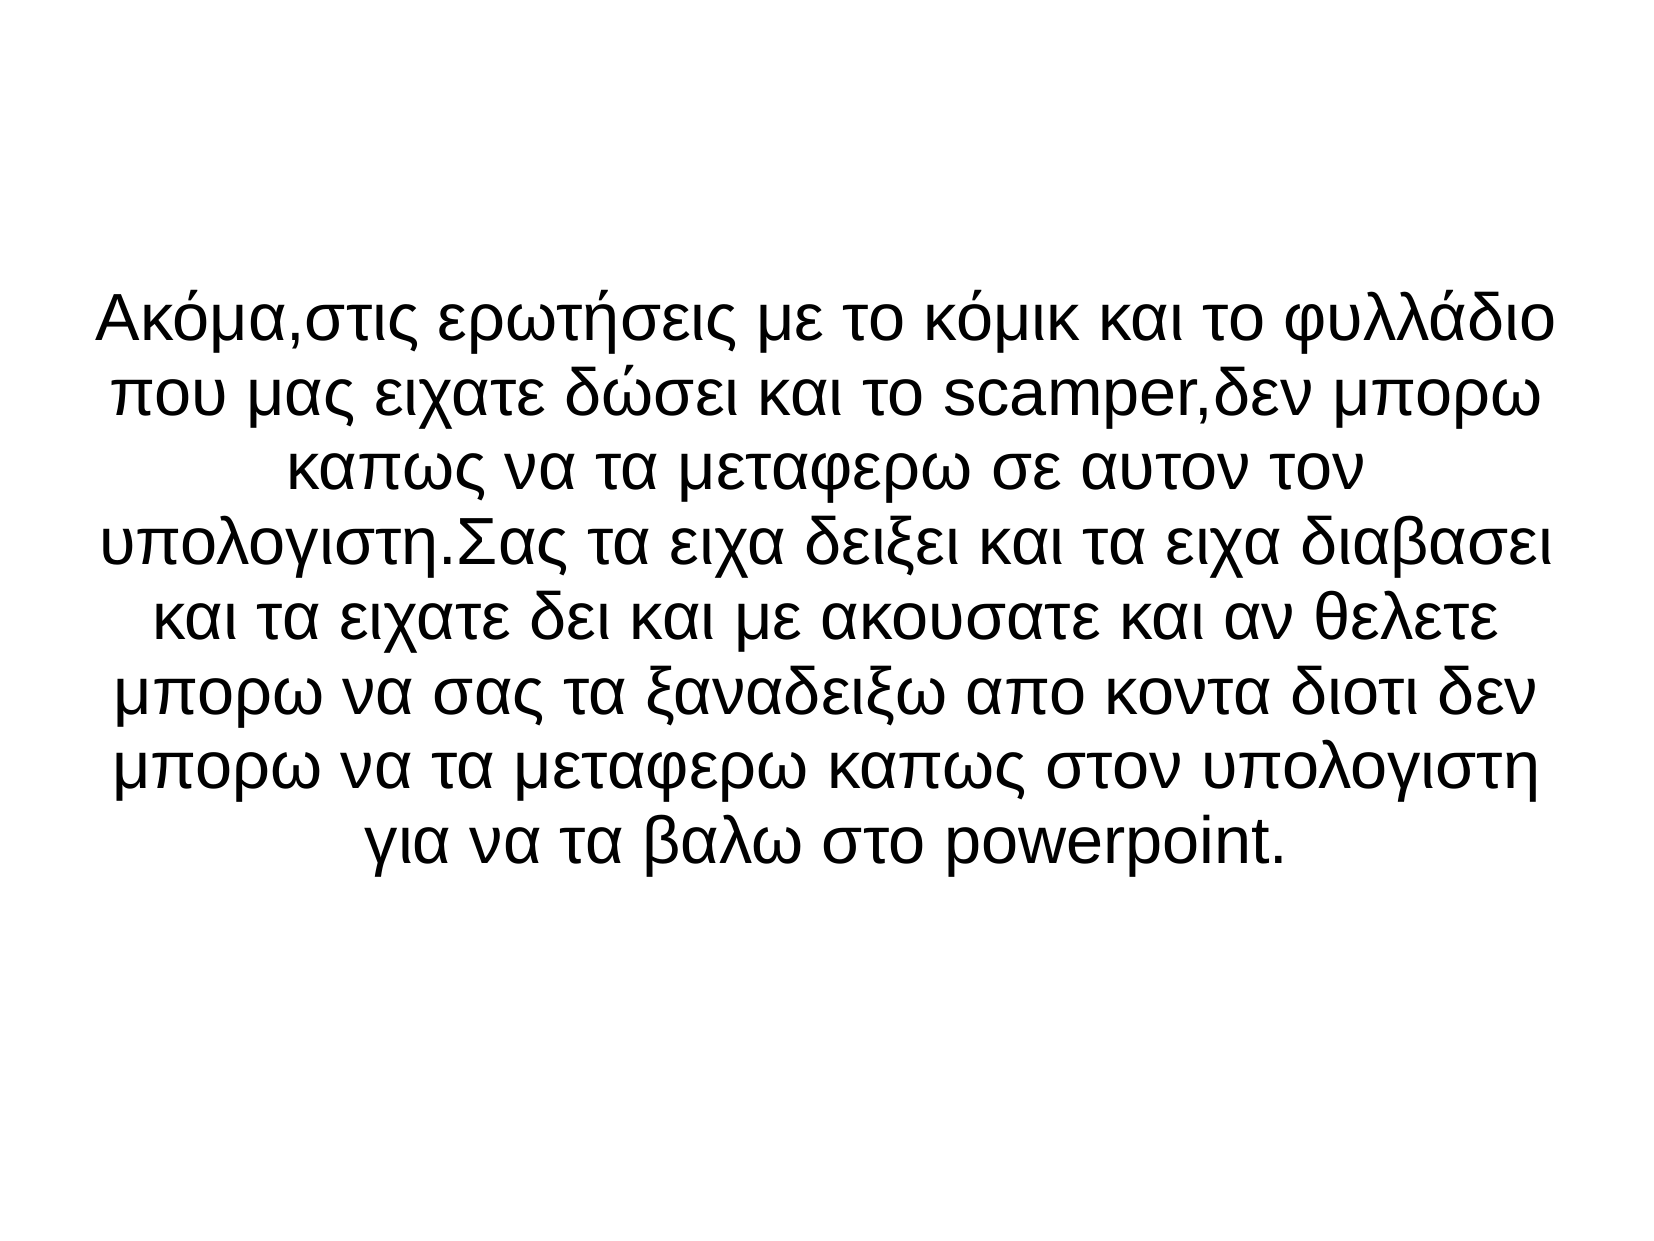

# Ακόμα,στις ερωτήσεις με το κόμικ και το φυλλάδιο που μας ειχατε δώσει και το scamper,δεν μπορω καπως να τα μεταφερω σε αυτον τον υπολογιστη.Σας τα ειχα δειξει και τα ειχα διαβασει και τα ειχατε δει και με ακουσατε και αν θελετε μπορω να σας τα ξαναδειξω απο κοντα διοτι δεν μπορω να τα μεταφερω καπως στον υπολογιστη για να τα βαλω στο powerpoint.